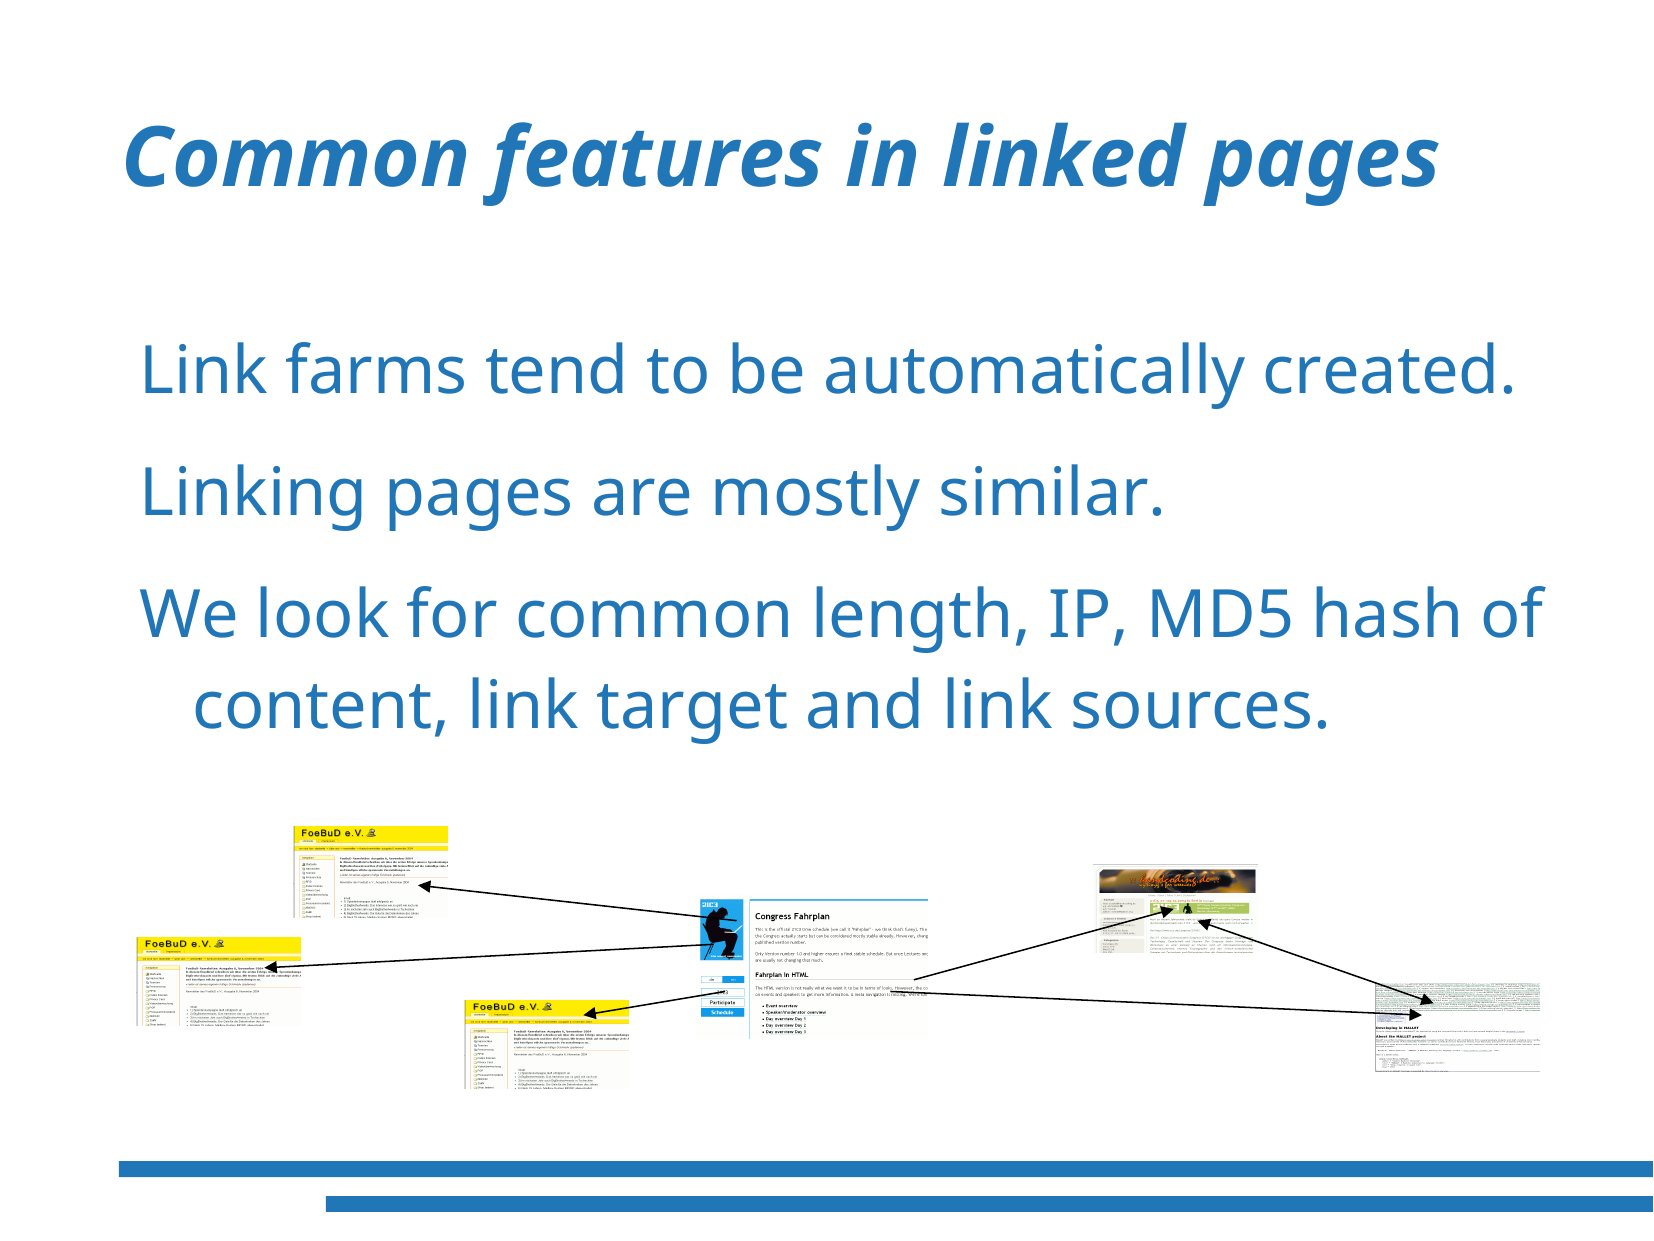

# Common features in linked pages
Link farms tend to be automatically created.
Linking pages are mostly similar.
We look for common length, IP, MD5 hash of content, link target and link sources.